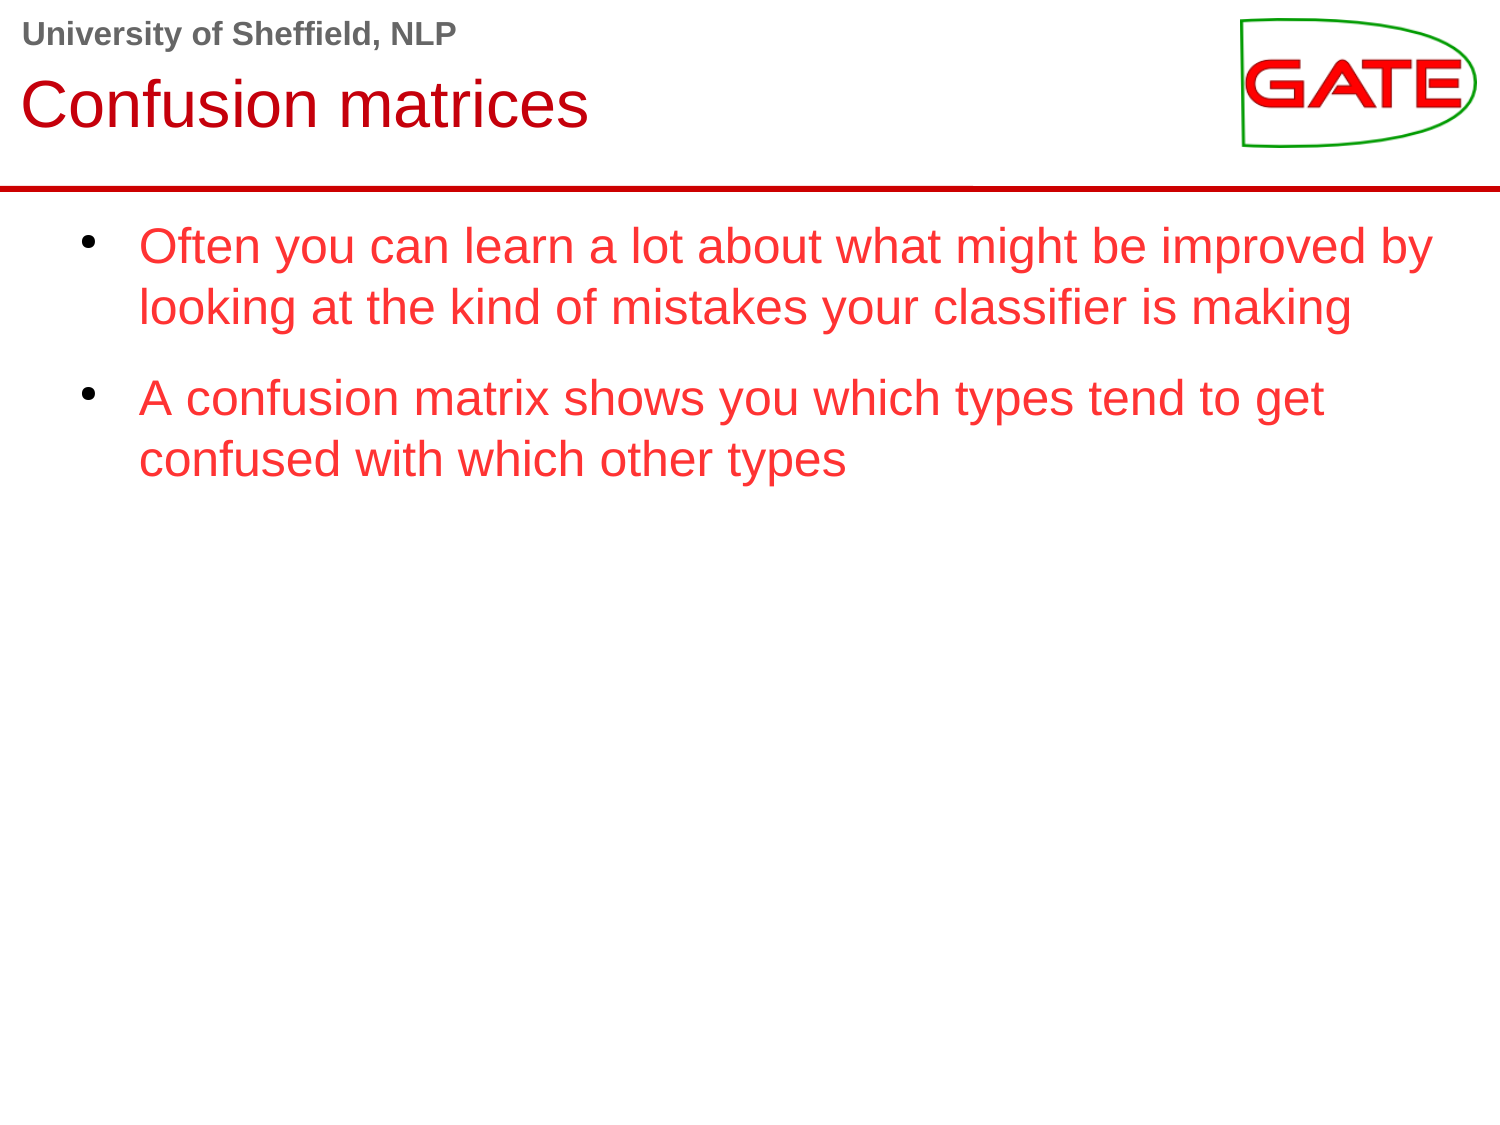

# Confusion matrices
Often you can learn a lot about what might be improved by looking at the kind of mistakes your classifier is making
A confusion matrix shows you which types tend to get confused with which other types